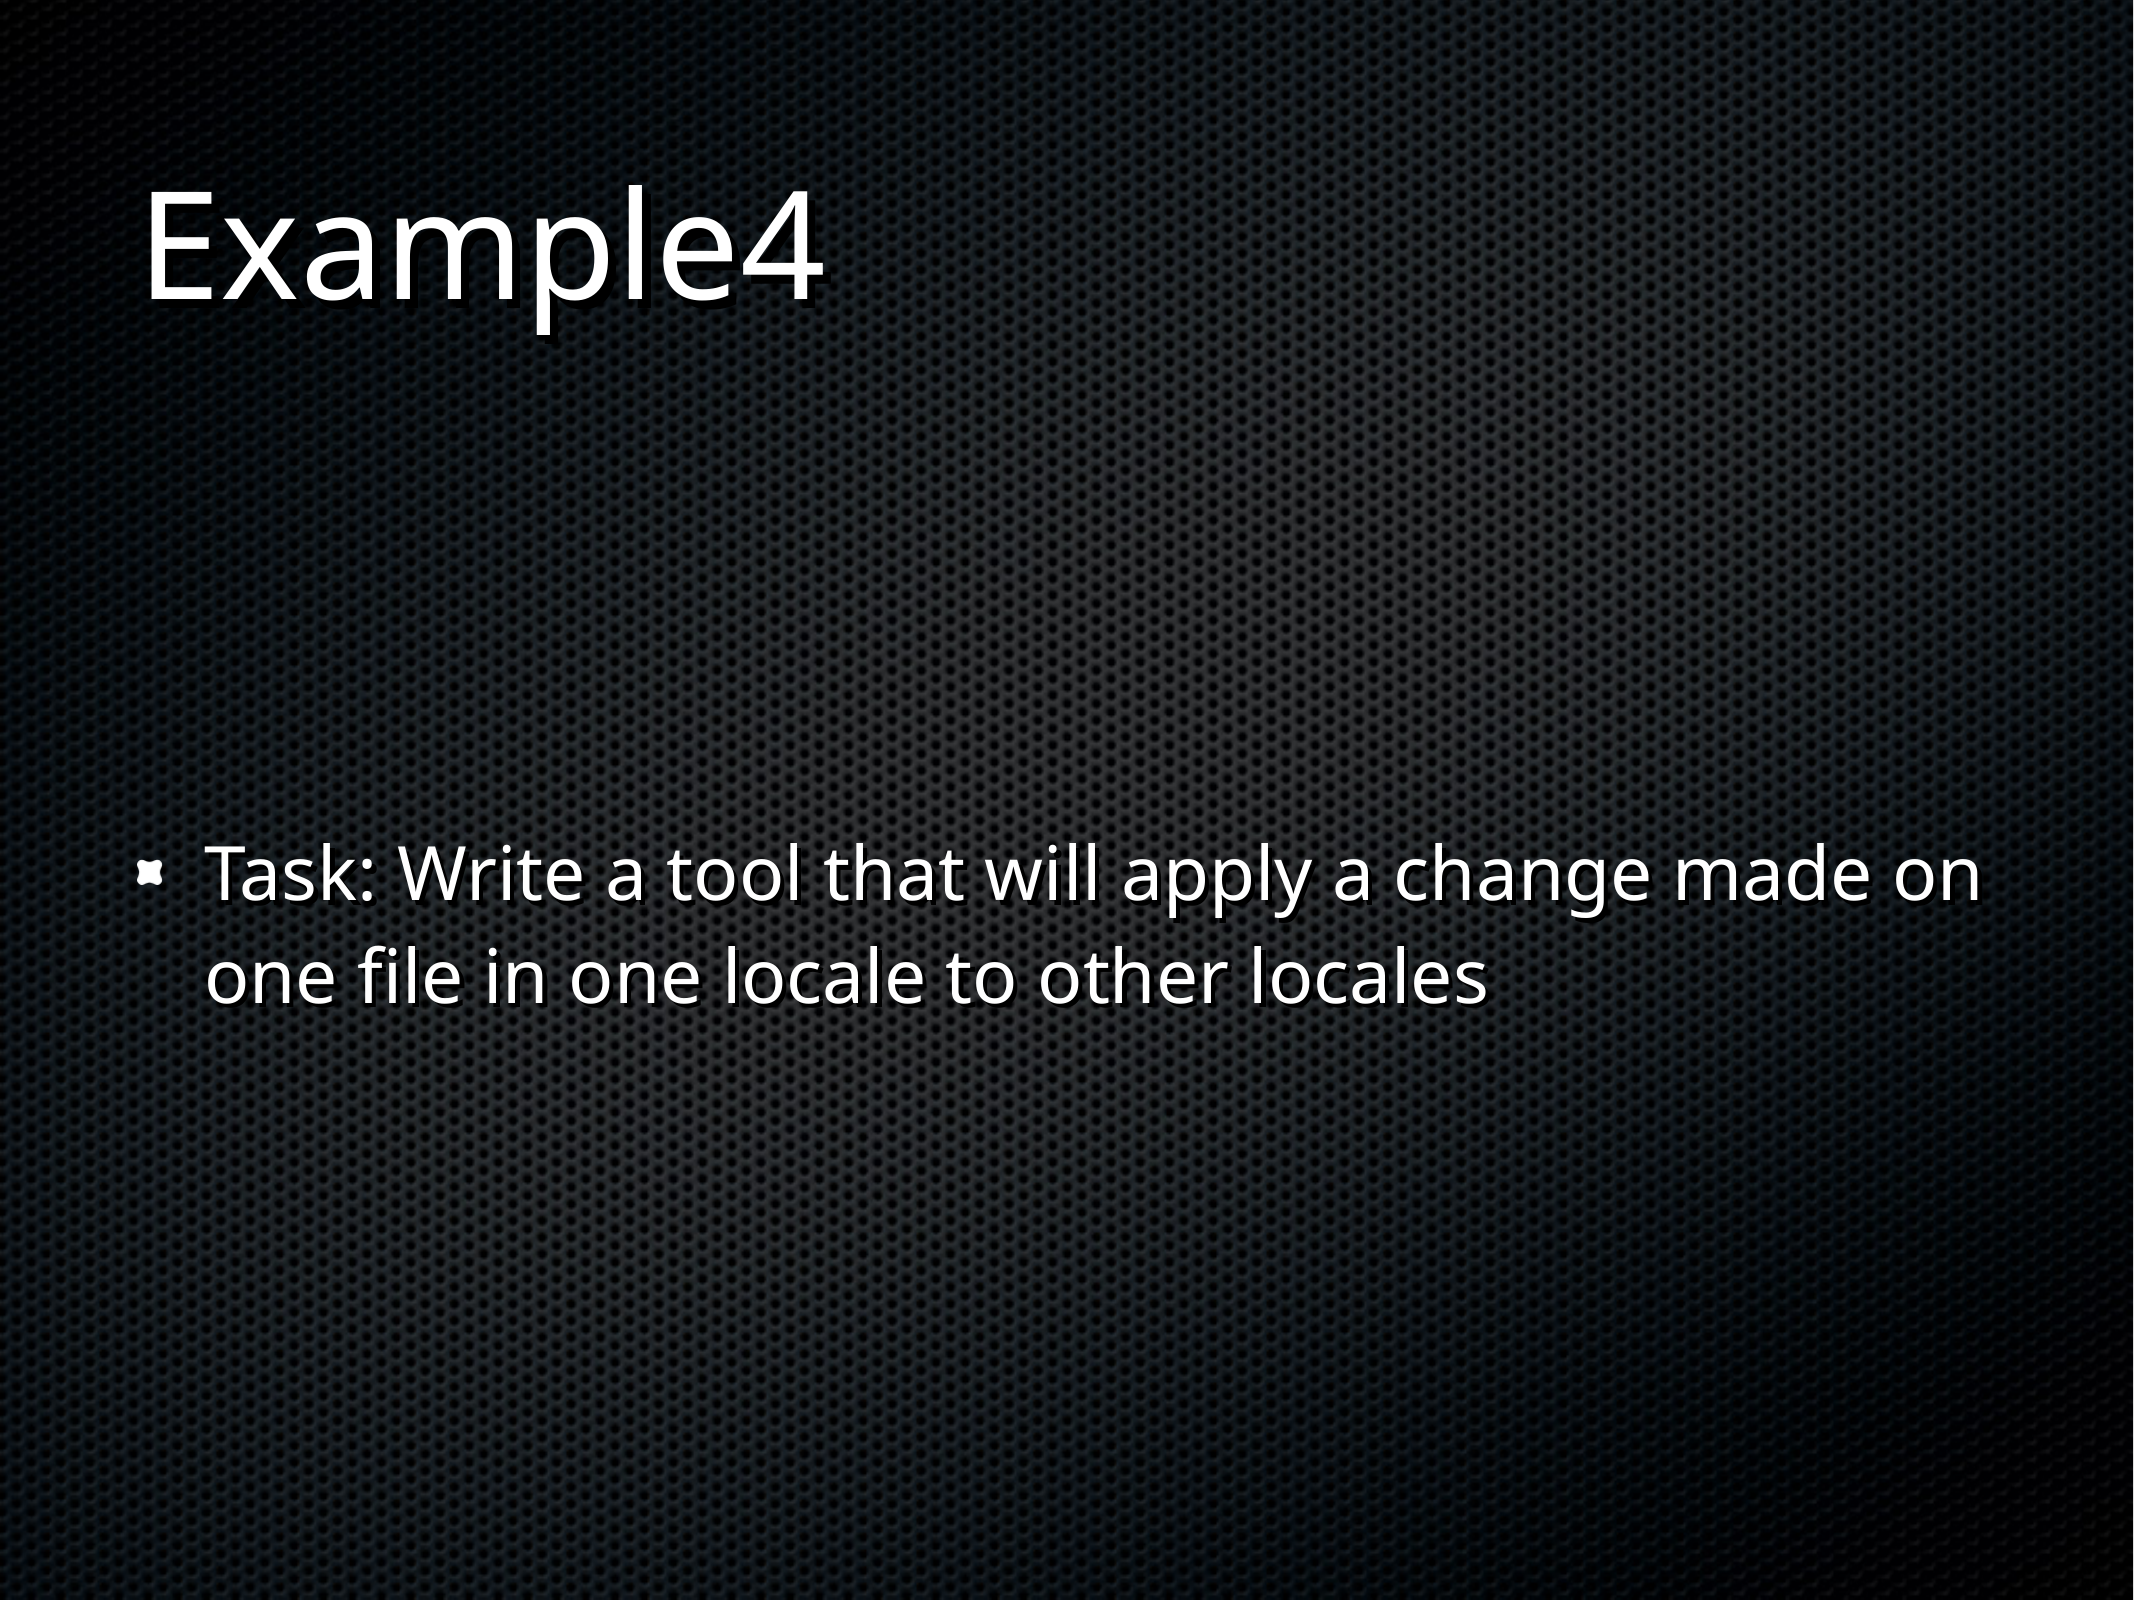

# Example4
Task: Write a tool that will apply a change made on one file in one locale to other locales